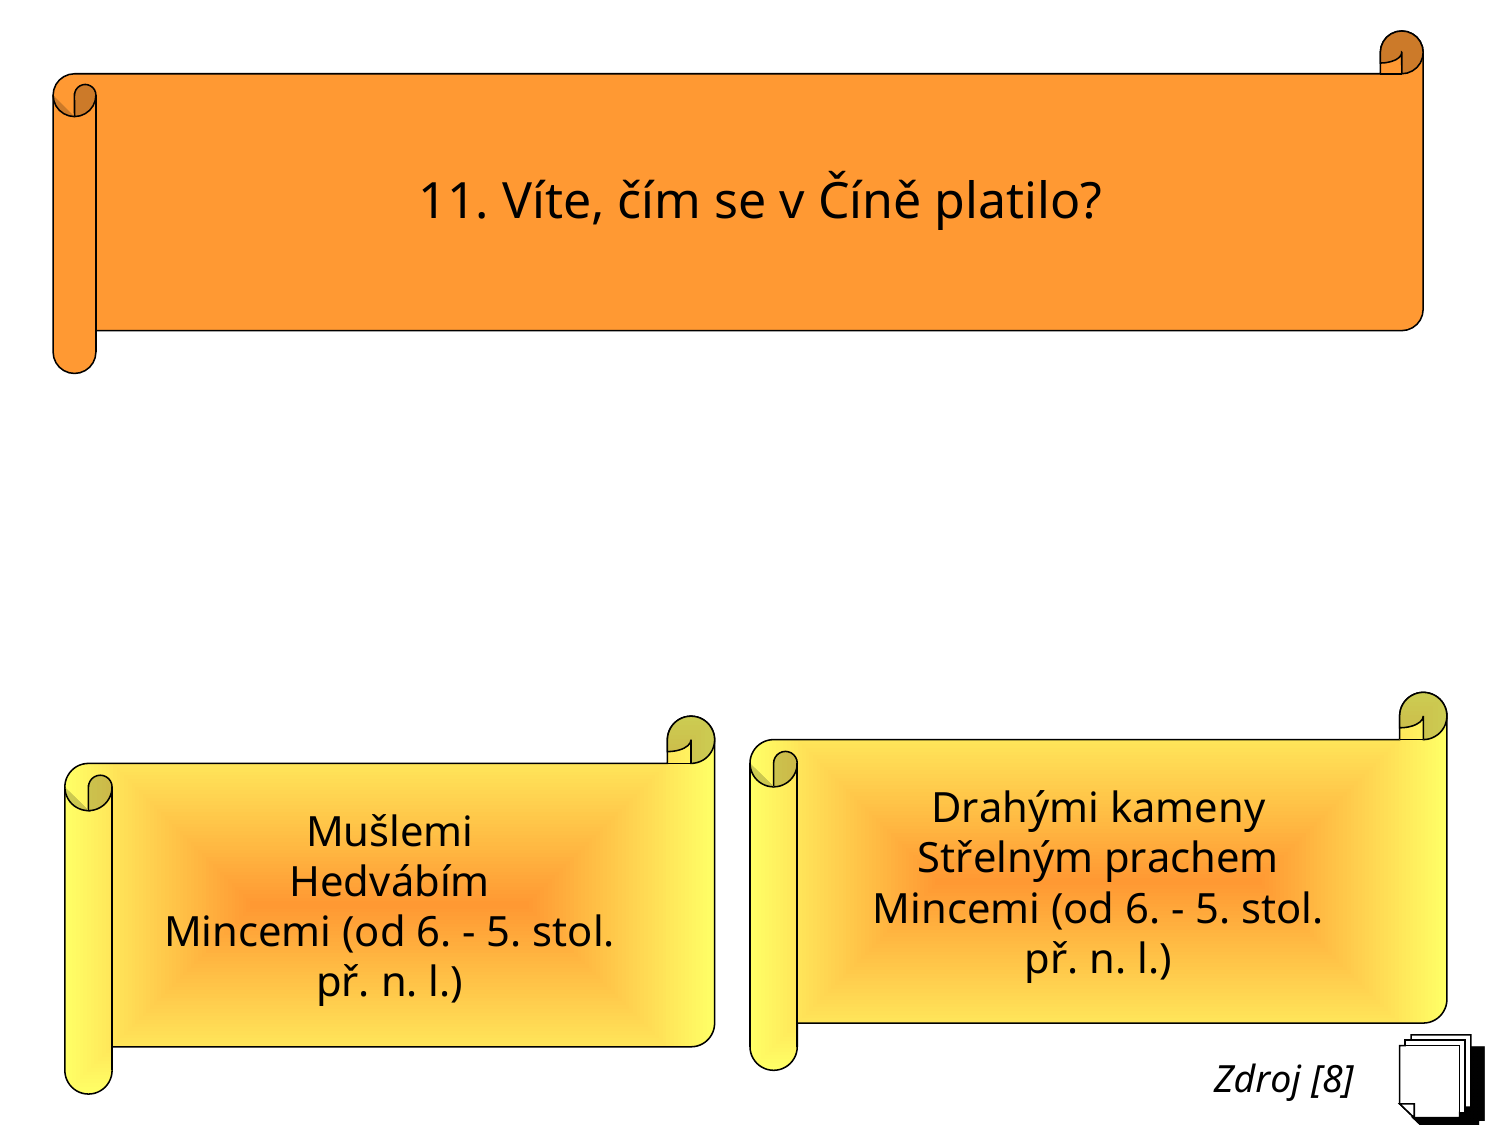

11. Víte, čím se v Číně platilo?
Drahými kameny
Střelným prachem
Mincemi (od 6. - 5. stol.
př. n. l.)
Mušlemi
Hedvábím
Mincemi (od 6. - 5. stol.
př. n. l.)
Zdroj [8]